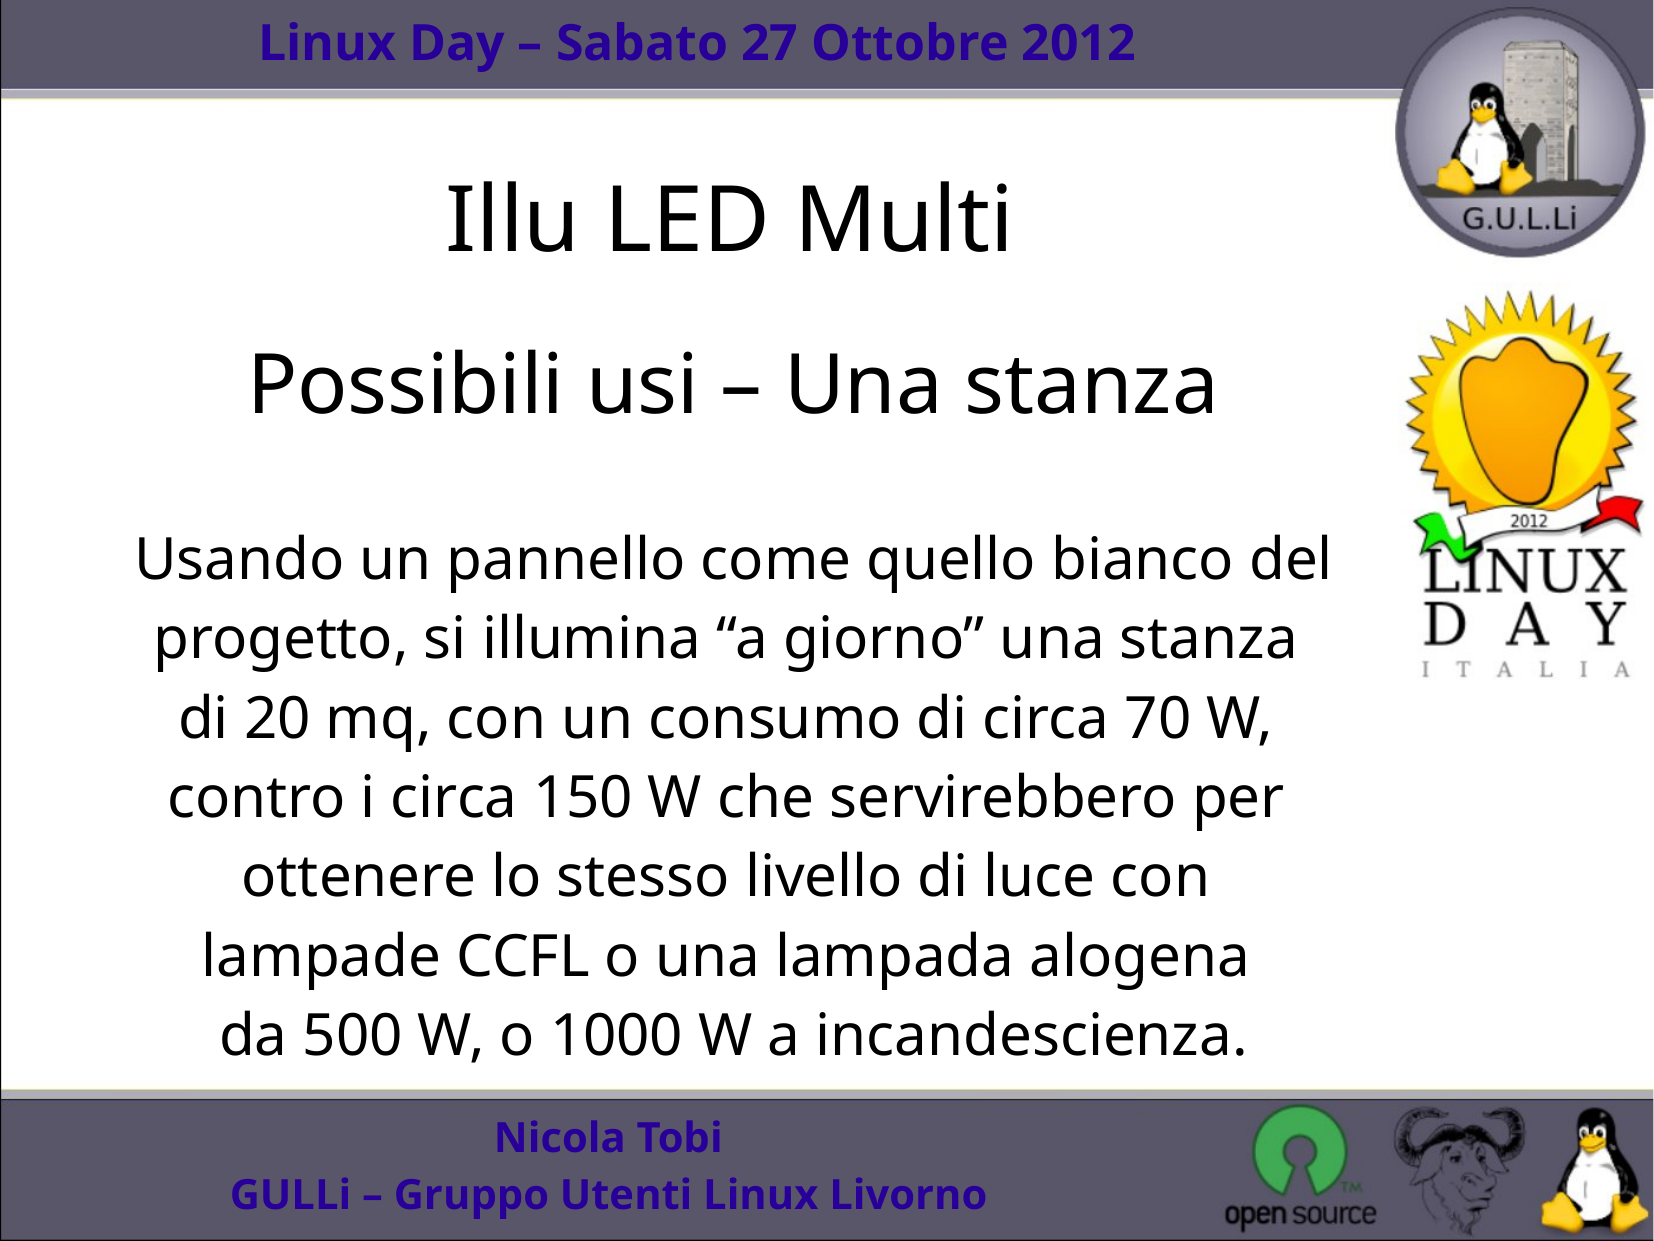

Linux Day – Sabato 27 Ottobre 2012
# Illu LED Multi
Possibili usi – Una stanza
Usando un pannello come quello bianco del progetto, si illumina “a giorno” una stanza
di 20 mq, con un consumo di circa 70 W,
contro i circa 150 W che servirebbero per
ottenere lo stesso livello di luce con
lampade CCFL o una lampada alogena
da 500 W, o 1000 W a incandescienza.
Nicola Tobi
GULLi – Gruppo Utenti Linux Livorno